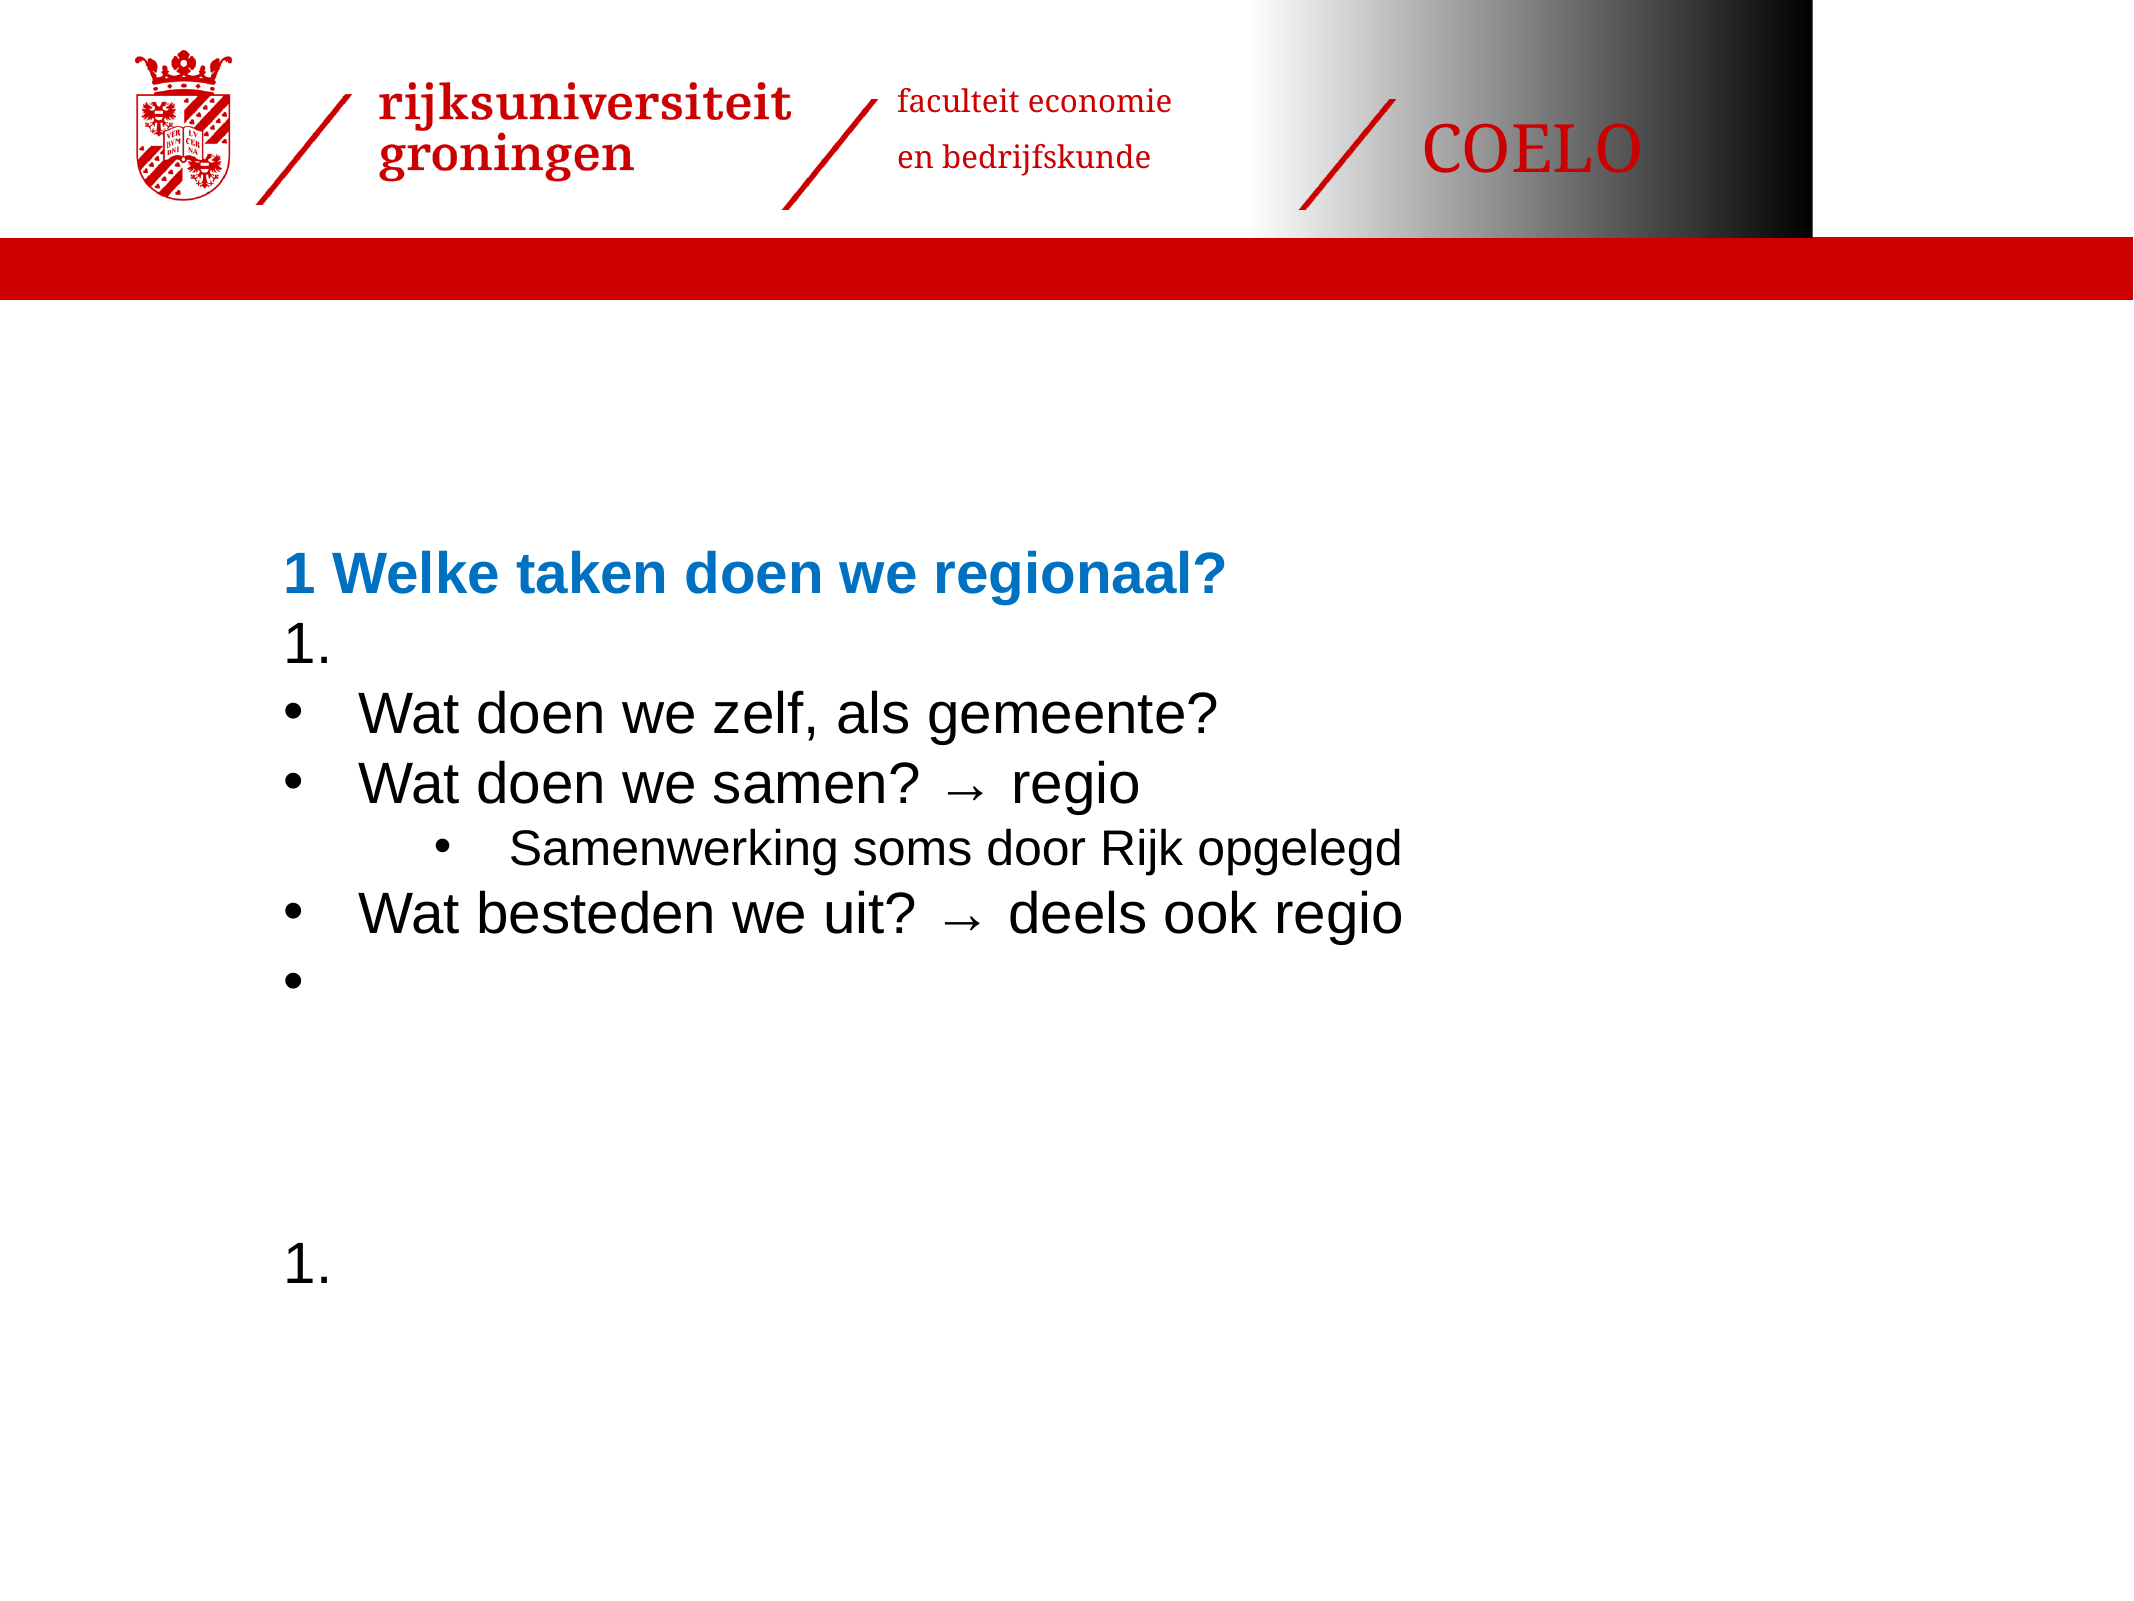

1 Welke taken doen we regionaal?
Wat doen we zelf, als gemeente?
Wat doen we samen? → regio
Samenwerking soms door Rijk opgelegd
Wat besteden we uit? → deels ook regio